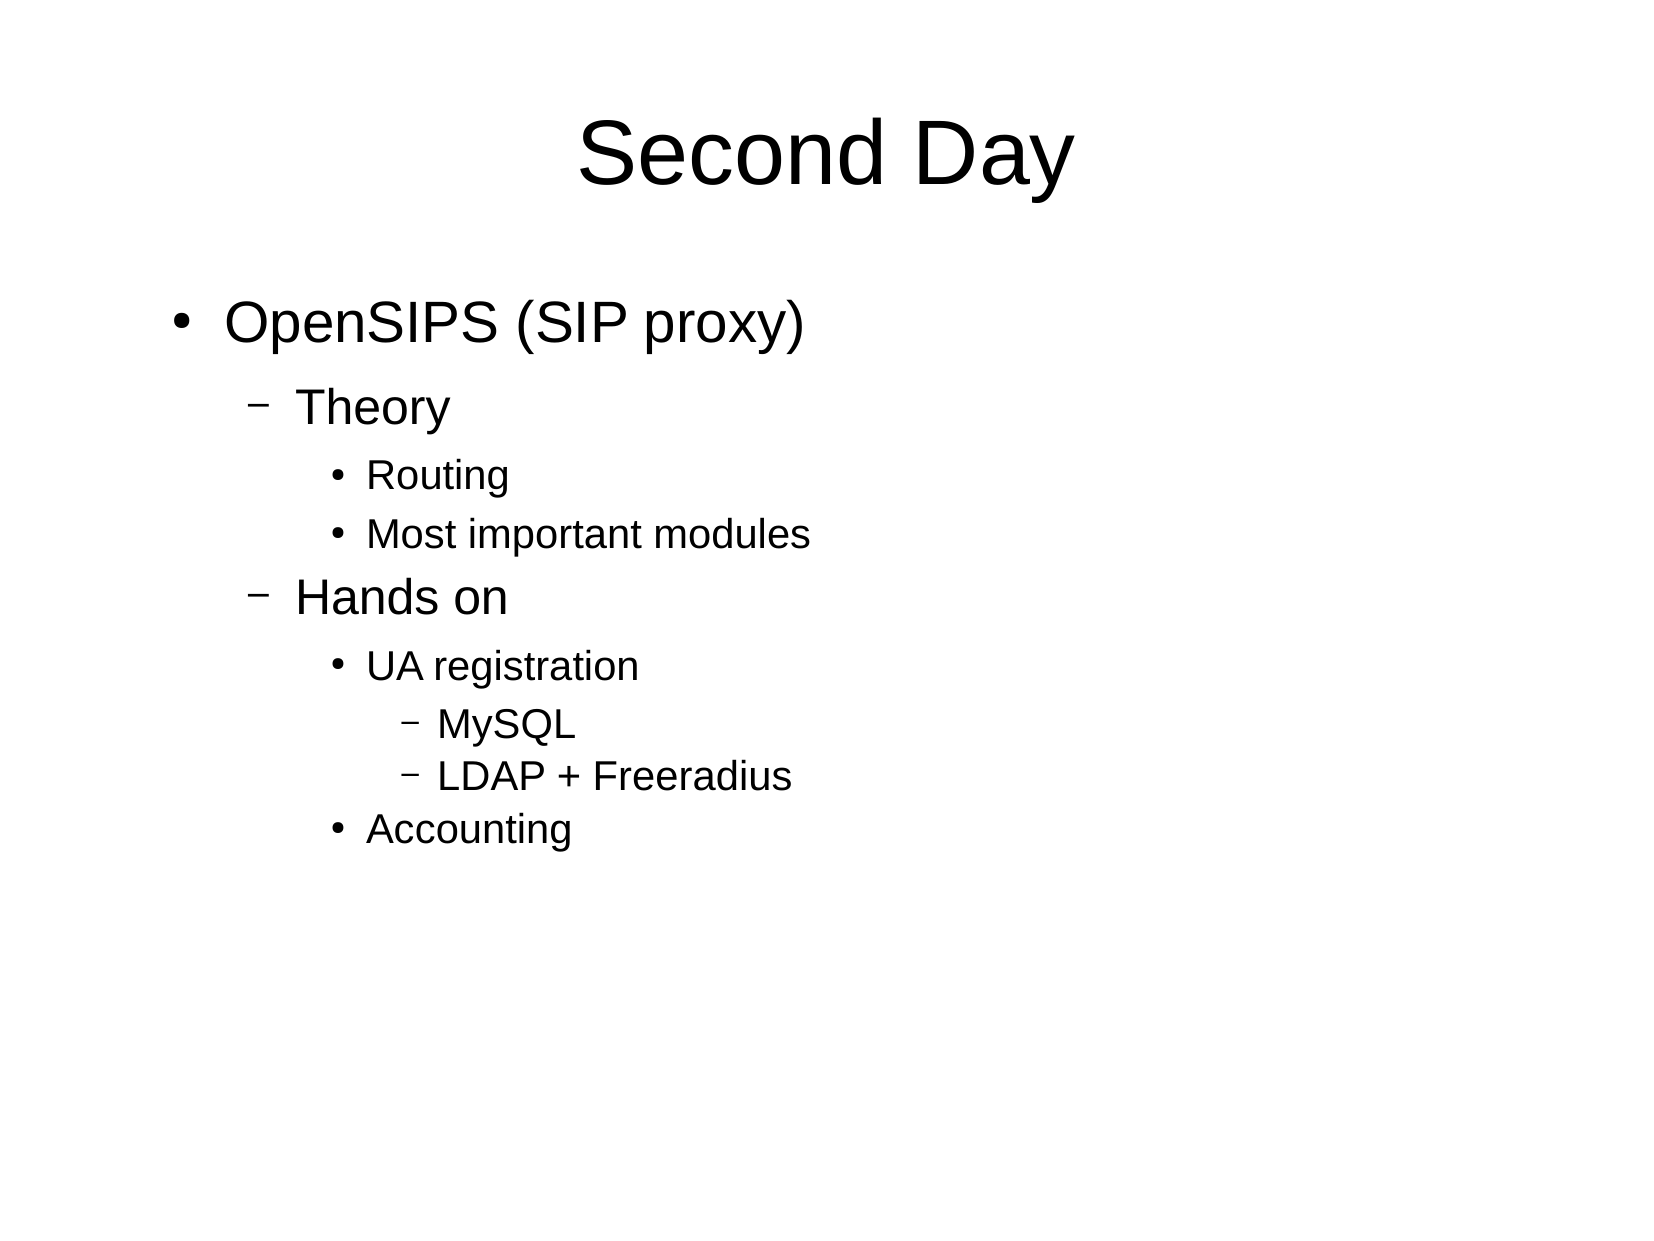

# Second Day
OpenSIPS (SIP proxy)
Theory
Routing
Most important modules
Hands on
UA registration
MySQL
LDAP + Freeradius
Accounting